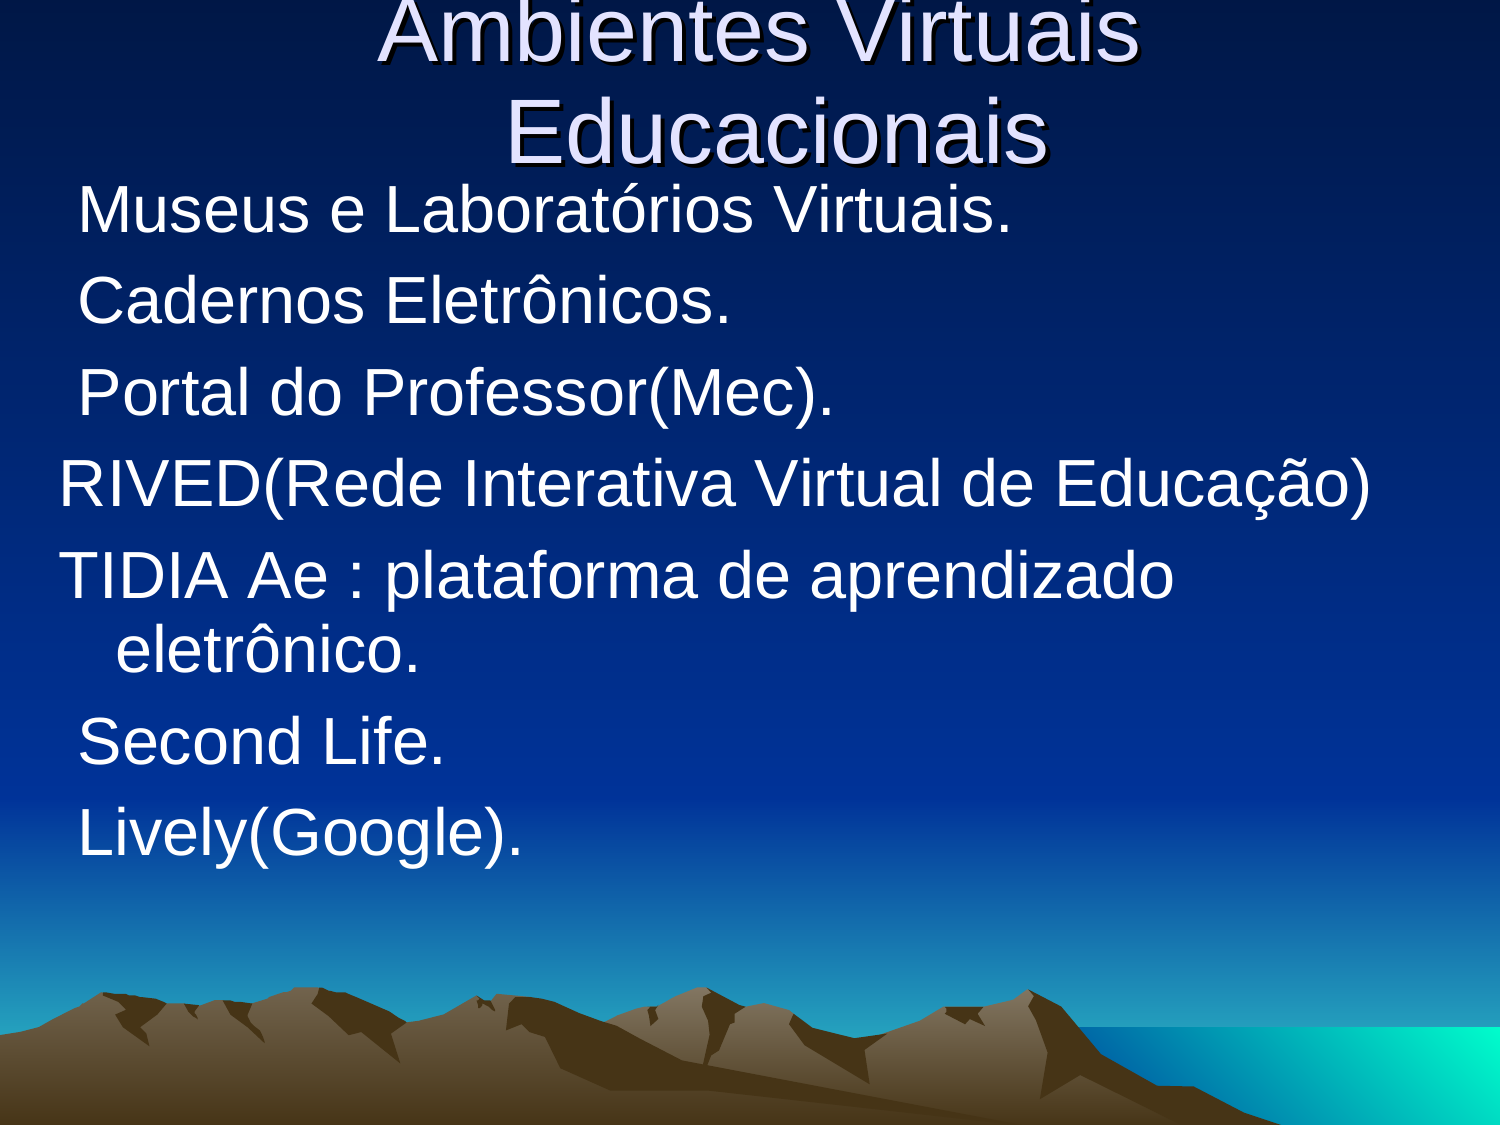

# Ambientes Virtuais Educacionais
 Museus e Laboratórios Virtuais.
 Cadernos Eletrônicos.
 Portal do Professor(Mec).
RIVED(Rede Interativa Virtual de Educação)
TIDIA Ae : plataforma de aprendizado eletrônico.
 Second Life.
 Lively(Google).